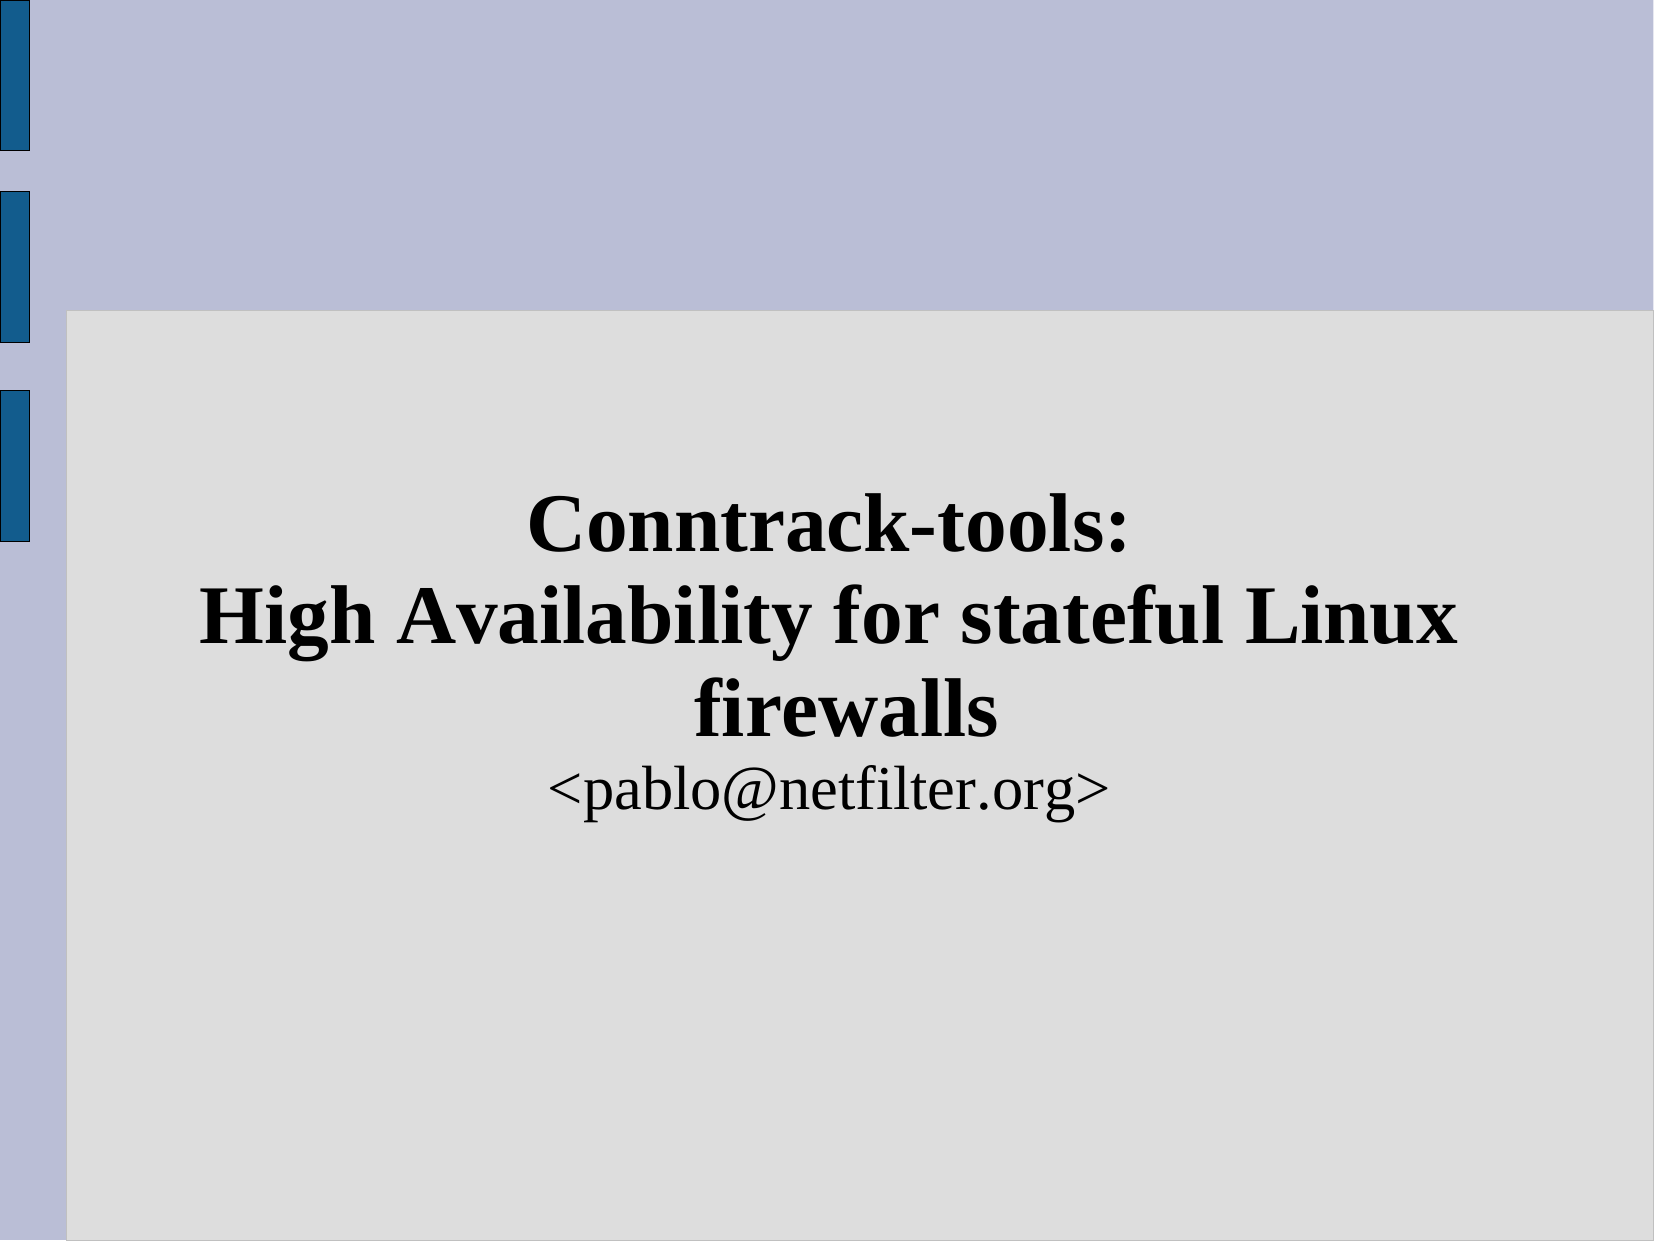

# Conntrack-tools:
High Availability for stateful Linux firewalls
<pablo@netfilter.org>